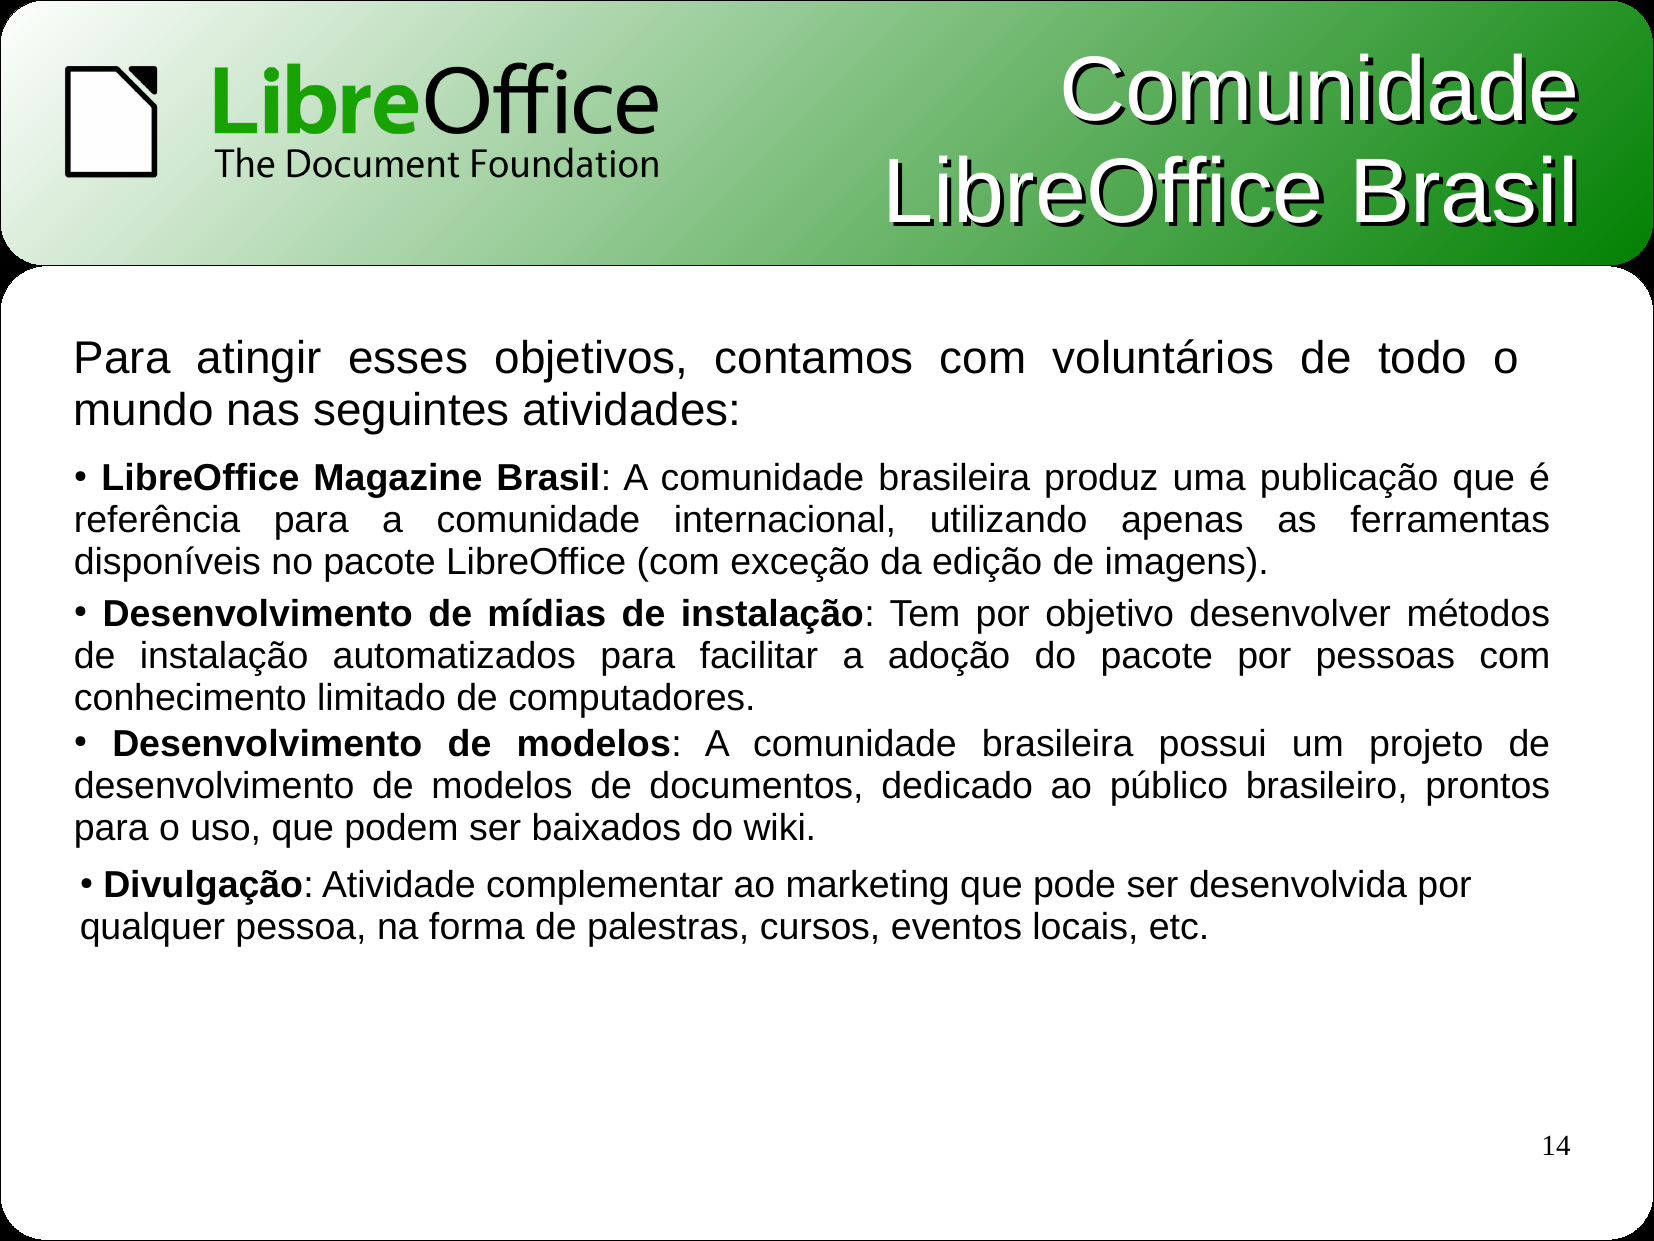

Comunidade LibreOffice Brasil
Para atingir esses objetivos, contamos com voluntários de todo o mundo nas seguintes atividades:
 LibreOffice Magazine Brasil: A comunidade brasileira produz uma publicação que é referência para a comunidade internacional, utilizando apenas as ferramentas disponíveis no pacote LibreOffice (com exceção da edição de imagens).
 Desenvolvimento de mídias de instalação: Tem por objetivo desenvolver métodos de instalação automatizados para facilitar a adoção do pacote por pessoas com conhecimento limitado de computadores.
 Desenvolvimento de modelos: A comunidade brasileira possui um projeto de desenvolvimento de modelos de documentos, dedicado ao público brasileiro, prontos para o uso, que podem ser baixados do wiki.
 Divulgação: Atividade complementar ao marketing que pode ser desenvolvida por qualquer pessoa, na forma de palestras, cursos, eventos locais, etc.
14